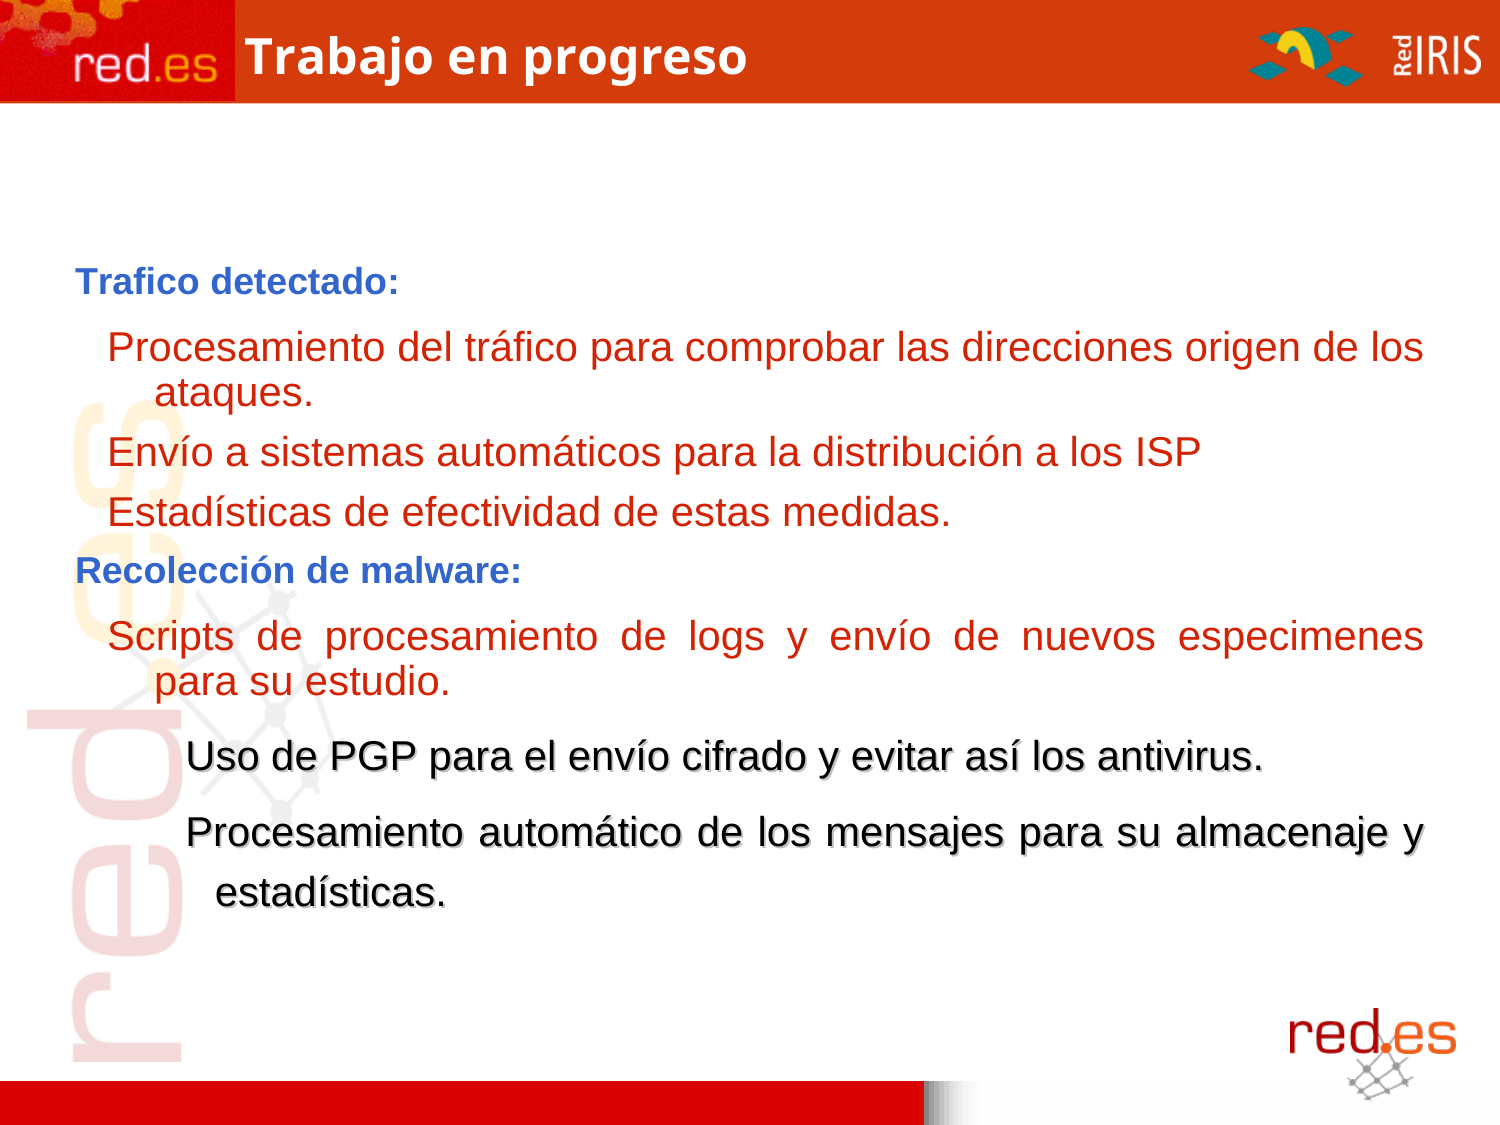

# Trabajo en progreso
Trafico detectado:
Procesamiento del tráfico para comprobar las direcciones origen de los ataques.
Envío a sistemas automáticos para la distribución a los ISP
Estadísticas de efectividad de estas medidas.
Recolección de malware:
Scripts de procesamiento de logs y envío de nuevos especimenes para su estudio.
Uso de PGP para el envío cifrado y evitar así los antivirus.
Procesamiento automático de los mensajes para su almacenaje y estadísticas.